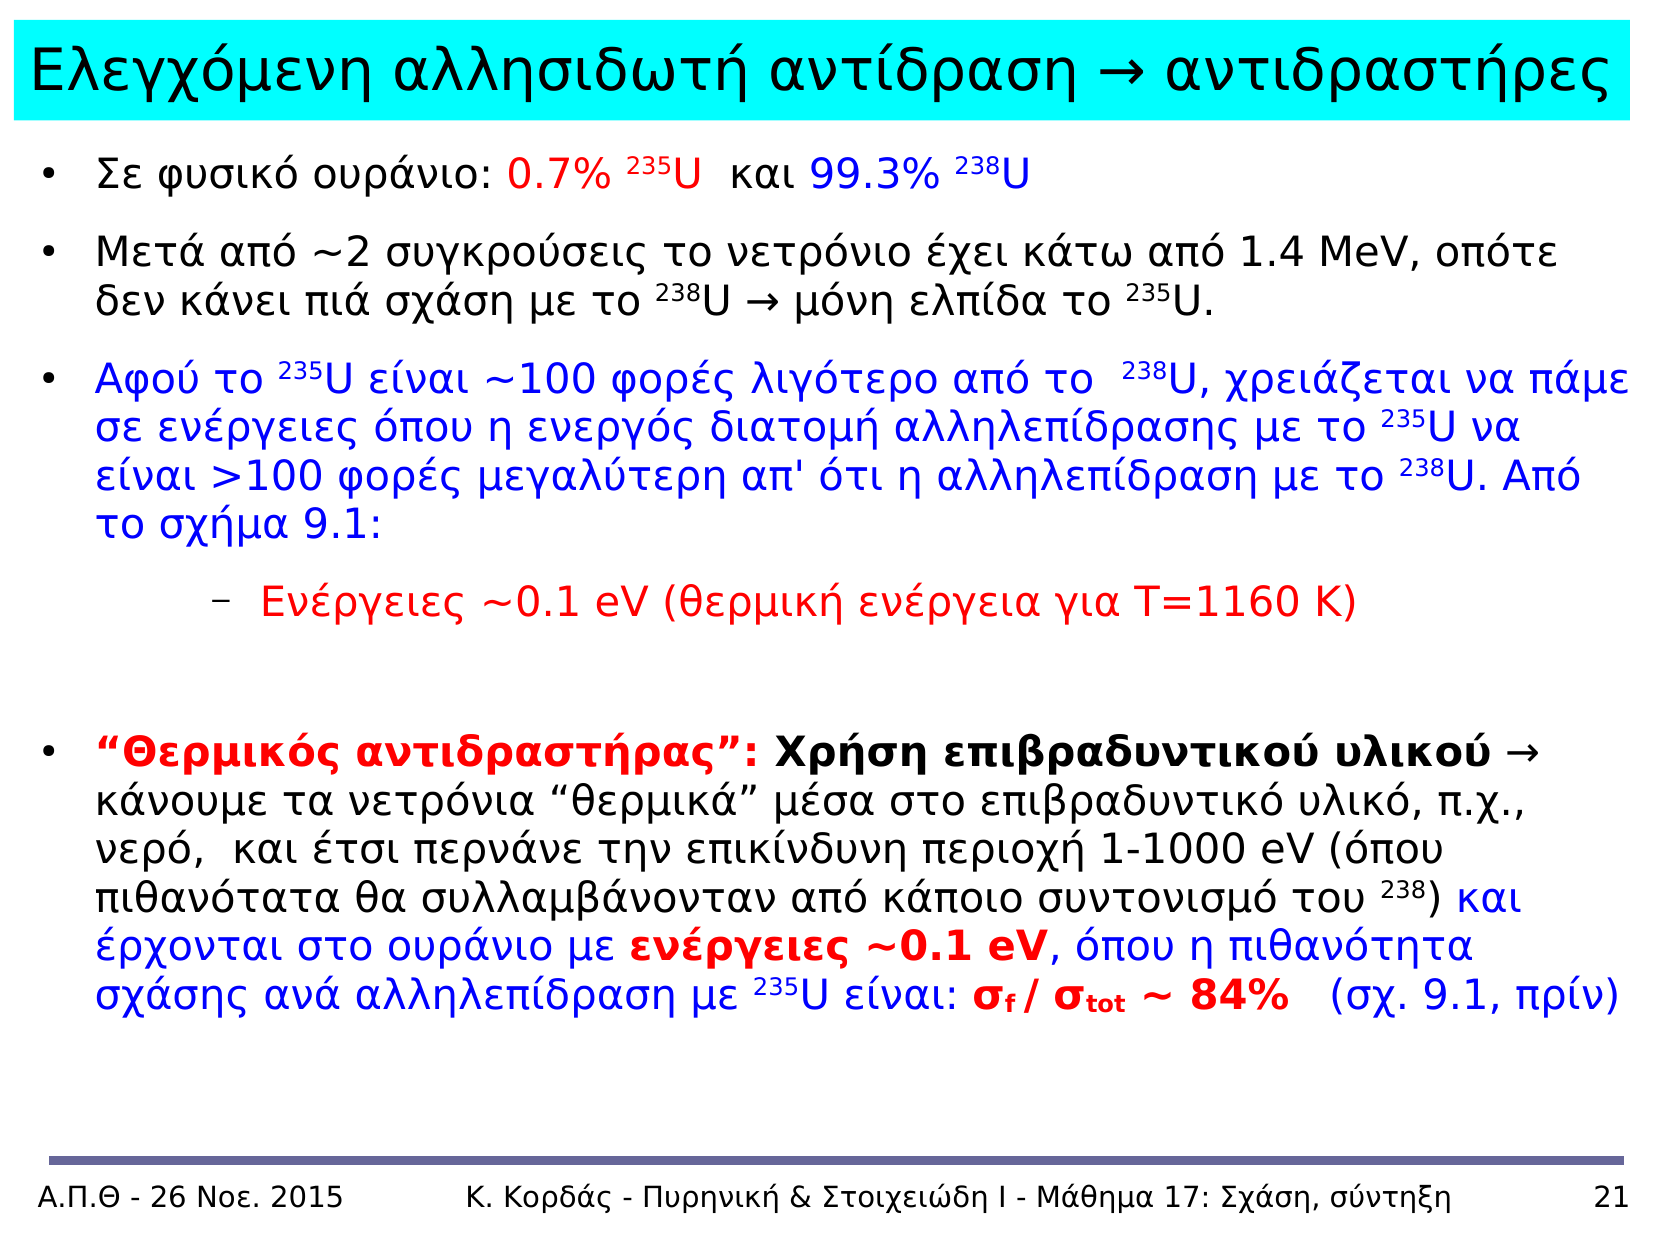

# Ελεγχόμενη αλλησιδωτή αντίδραση → αντιδραστήρες
Σε φυσικό ουράνιο: 0.7% 235U και 99.3% 238U
Μετά από ~2 συγκρούσεις το νετρόνιο έχει κάτω από 1.4 MeV, οπότε δεν κάνει πιά σχάση με το 238U → μόνη ελπίδα το 235U.
Αφού το 235U είναι ~100 φορές λιγότερο από το 238U, χρειάζεται να πάμε σε ενέργειες όπου η ενεργός διατομή αλληλεπίδρασης με το 235U να είναι >100 φορές μεγαλύτερη απ' ότι η αλληλεπίδραση με το 238U. Από το σχήμα 9.1:
Ενέργειες ~0.1 eV (θερμική ενέργεια για T=1160 K)
“Θερμικός αντιδραστήρας”: Χρήση επιβραδυντικού υλικού → κάνουμε τα νετρόνια “θερμικά” μέσα στο επιβραδυντικό υλικό, π.χ., νερό, και έτσι περνάνε την επικίνδυνη περιοχή 1-1000 eV (όπου πιθανότατα θα συλλαμβάνονταν από κάποιο συντονισμό του 238) και έρχονται στο ουράνιο με ενέργειες ~0.1 eV, όπου η πιθανότητα σχάσης ανά αλληλεπίδραση με 235U είναι: σf / σtot ~ 84% (σχ. 9.1, πρίν)
Α.Π.Θ - 26 Νοε. 2015
Κ. Κορδάς - Πυρηνική & Στοιχειώδη Ι - Μάθημα 17: Σχάση, σύντηξη
21